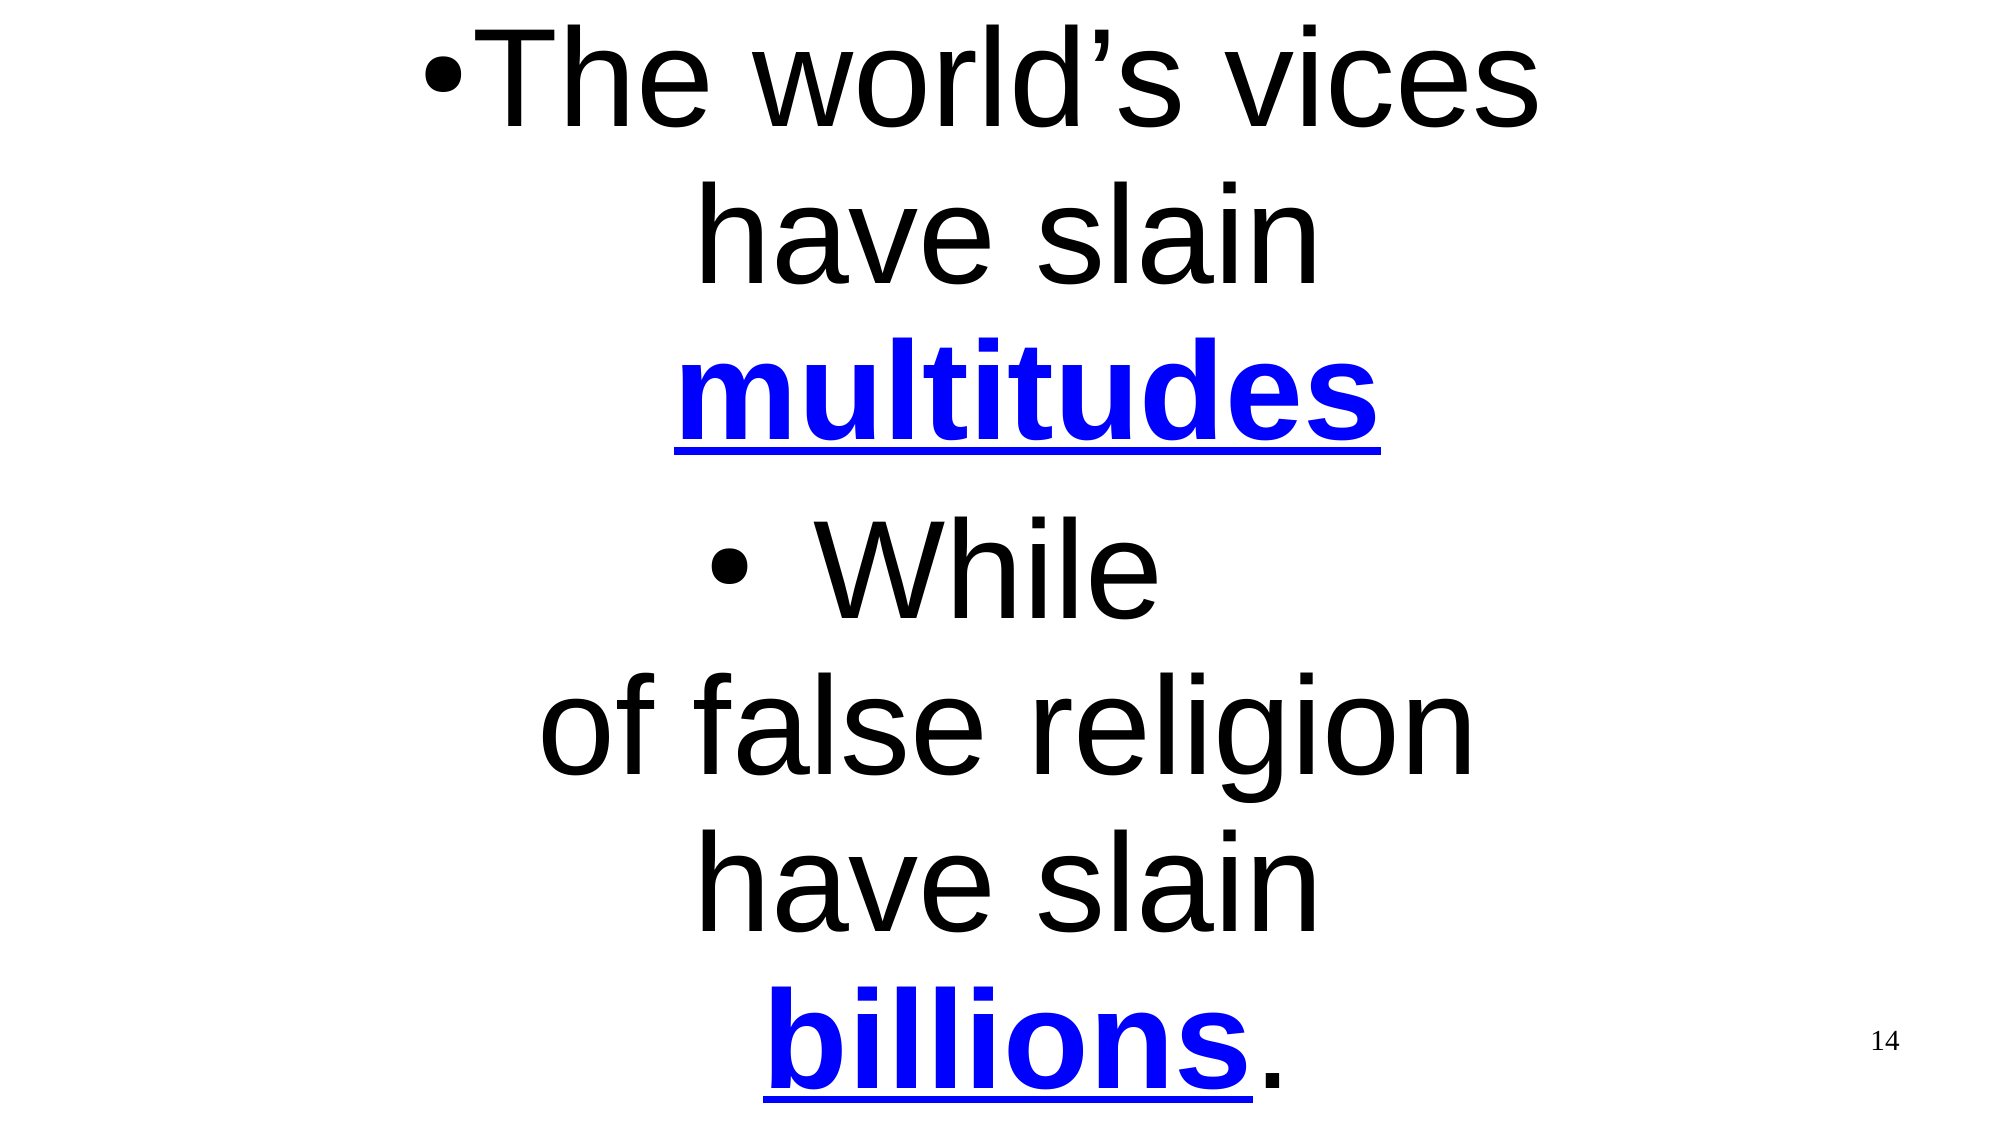

# The world’s vices have slain multitudes
While
of false religion
have slain
billions.
14